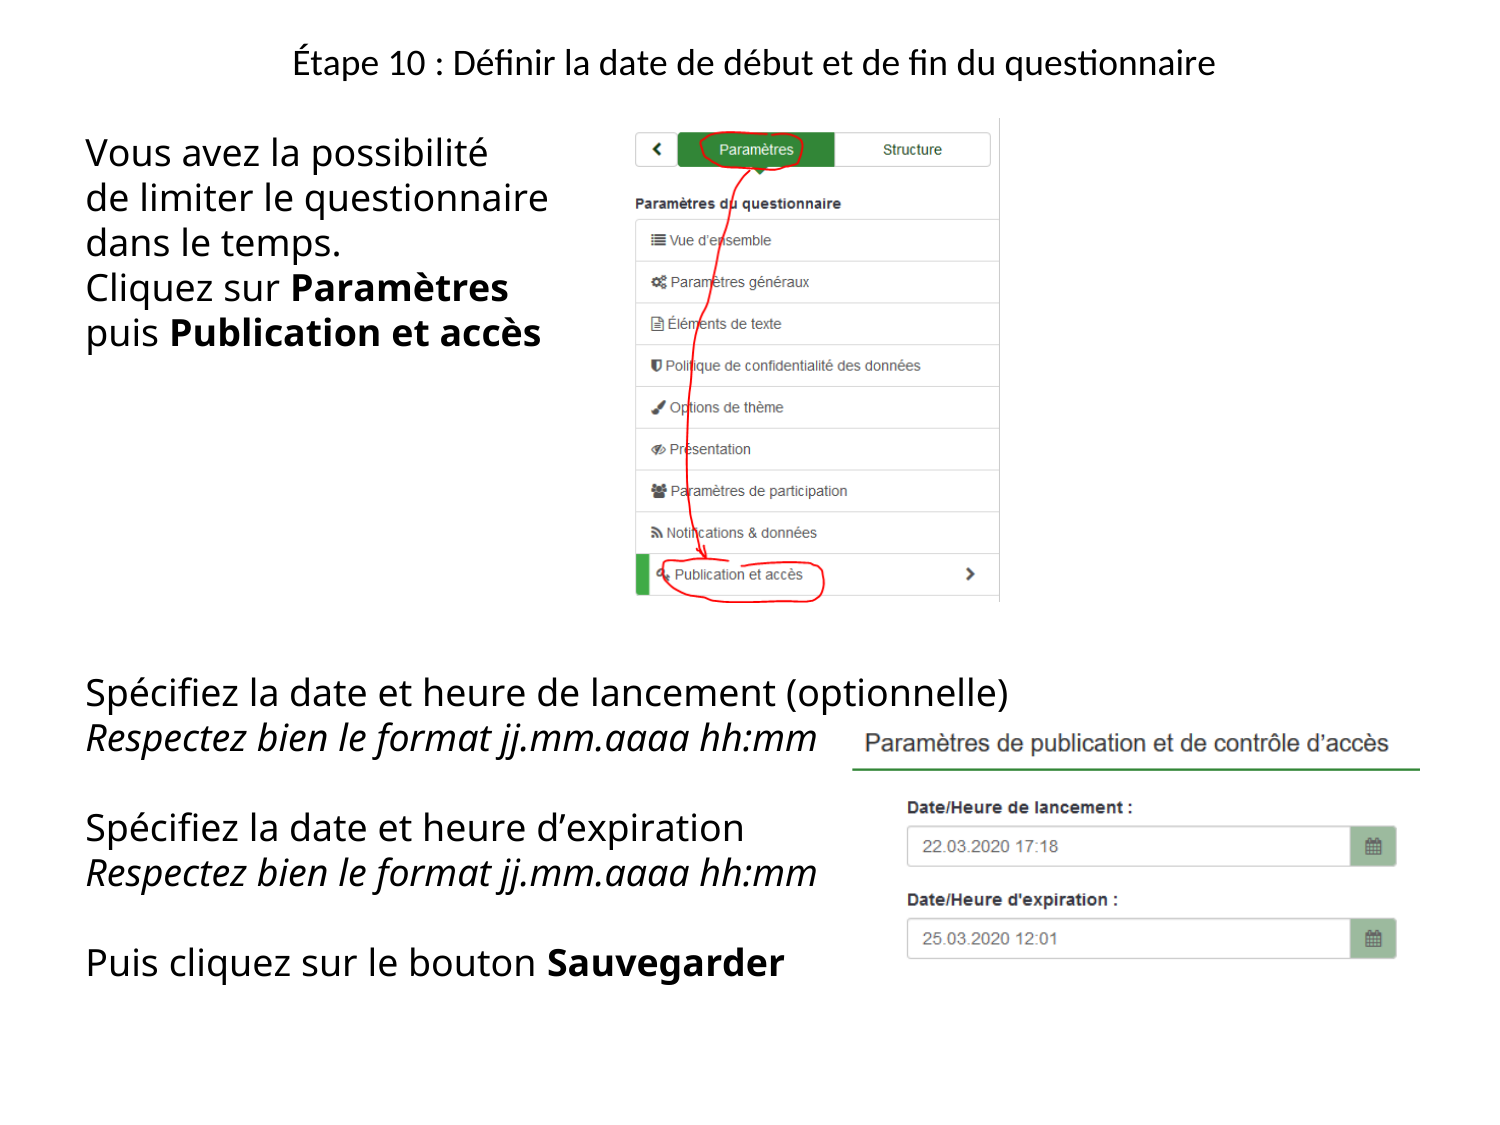

Étape 10 : Définir la date de début et de fin du questionnaire
Vous avez la possibilité
de limiter le questionnaire
dans le temps.
Cliquez sur Paramètres
puis Publication et accès
Spécifiez la date et heure de lancement (optionnelle)
Respectez bien le format jj.mm.aaaa hh:mm
Spécifiez la date et heure d’expiration
Respectez bien le format jj.mm.aaaa hh:mm
Puis cliquez sur le bouton Sauvegarder